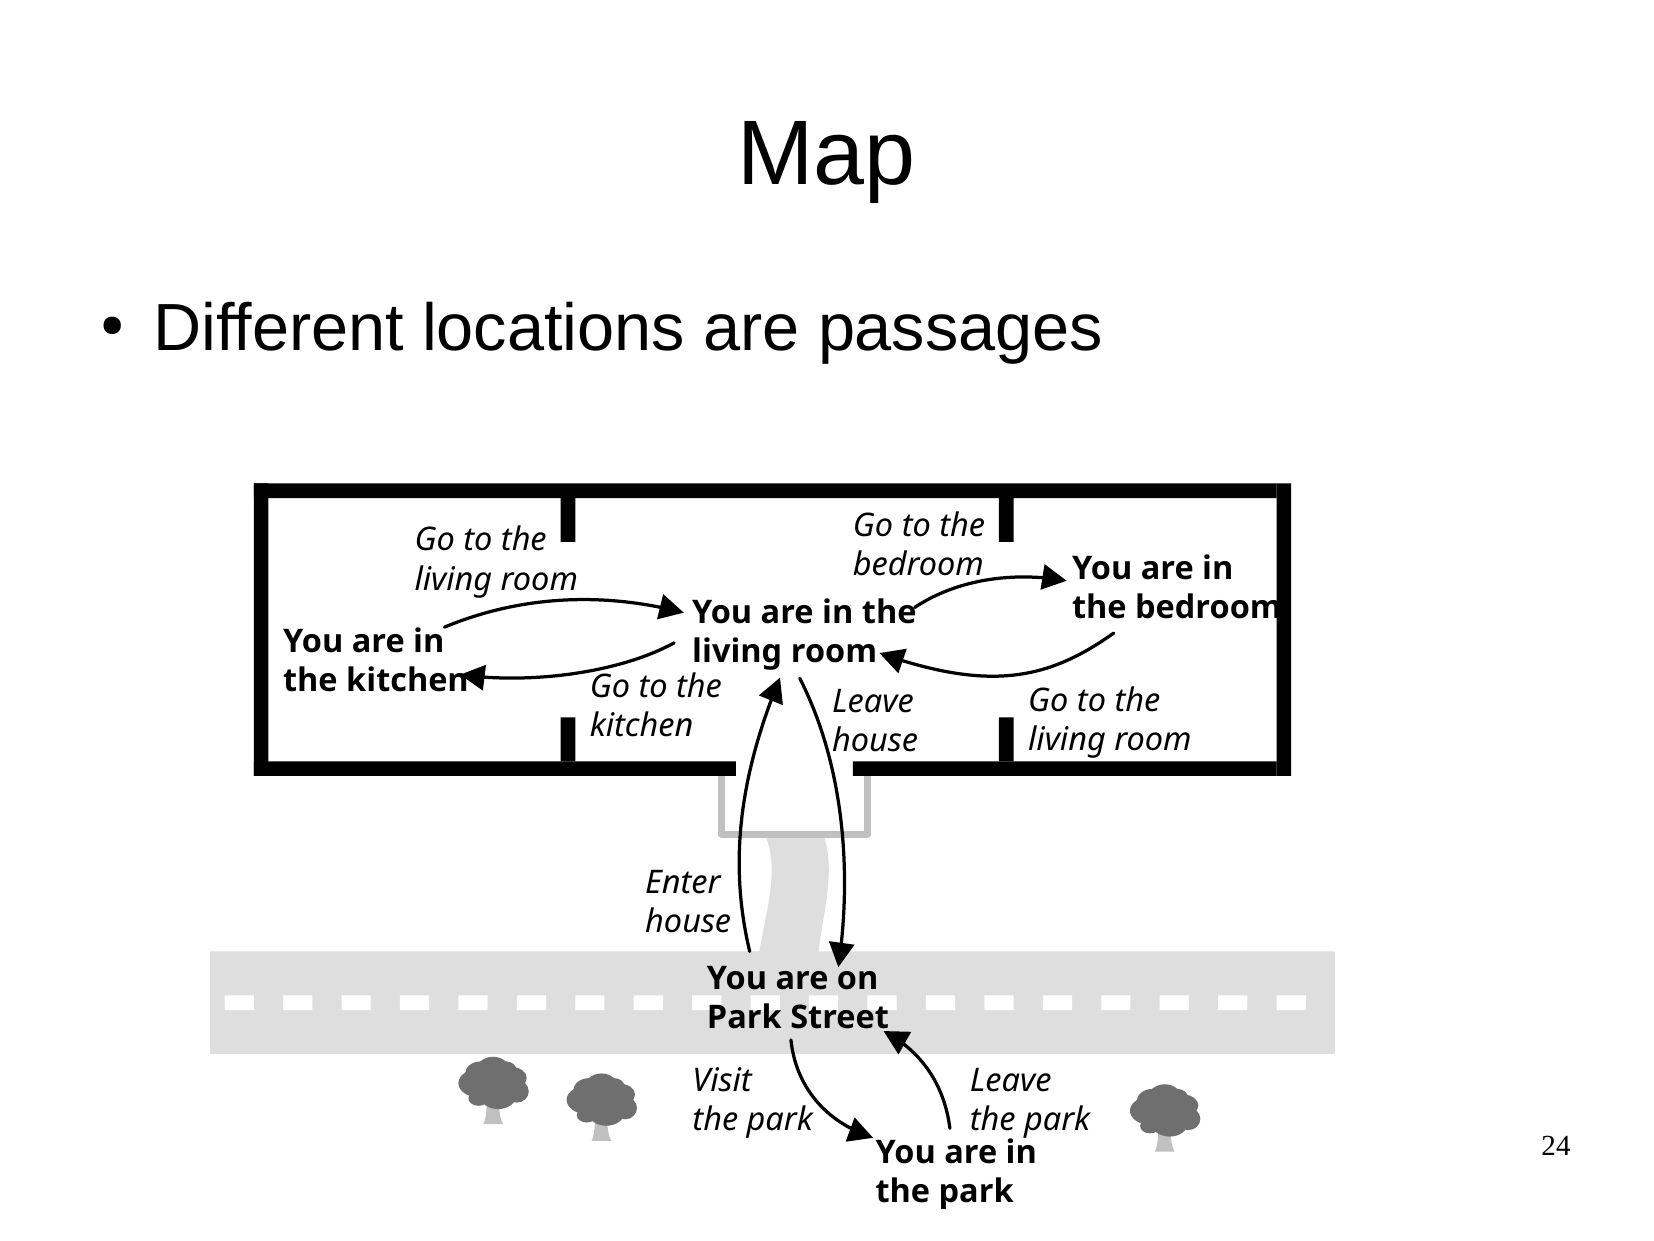

# Map
Different locations are passages
24